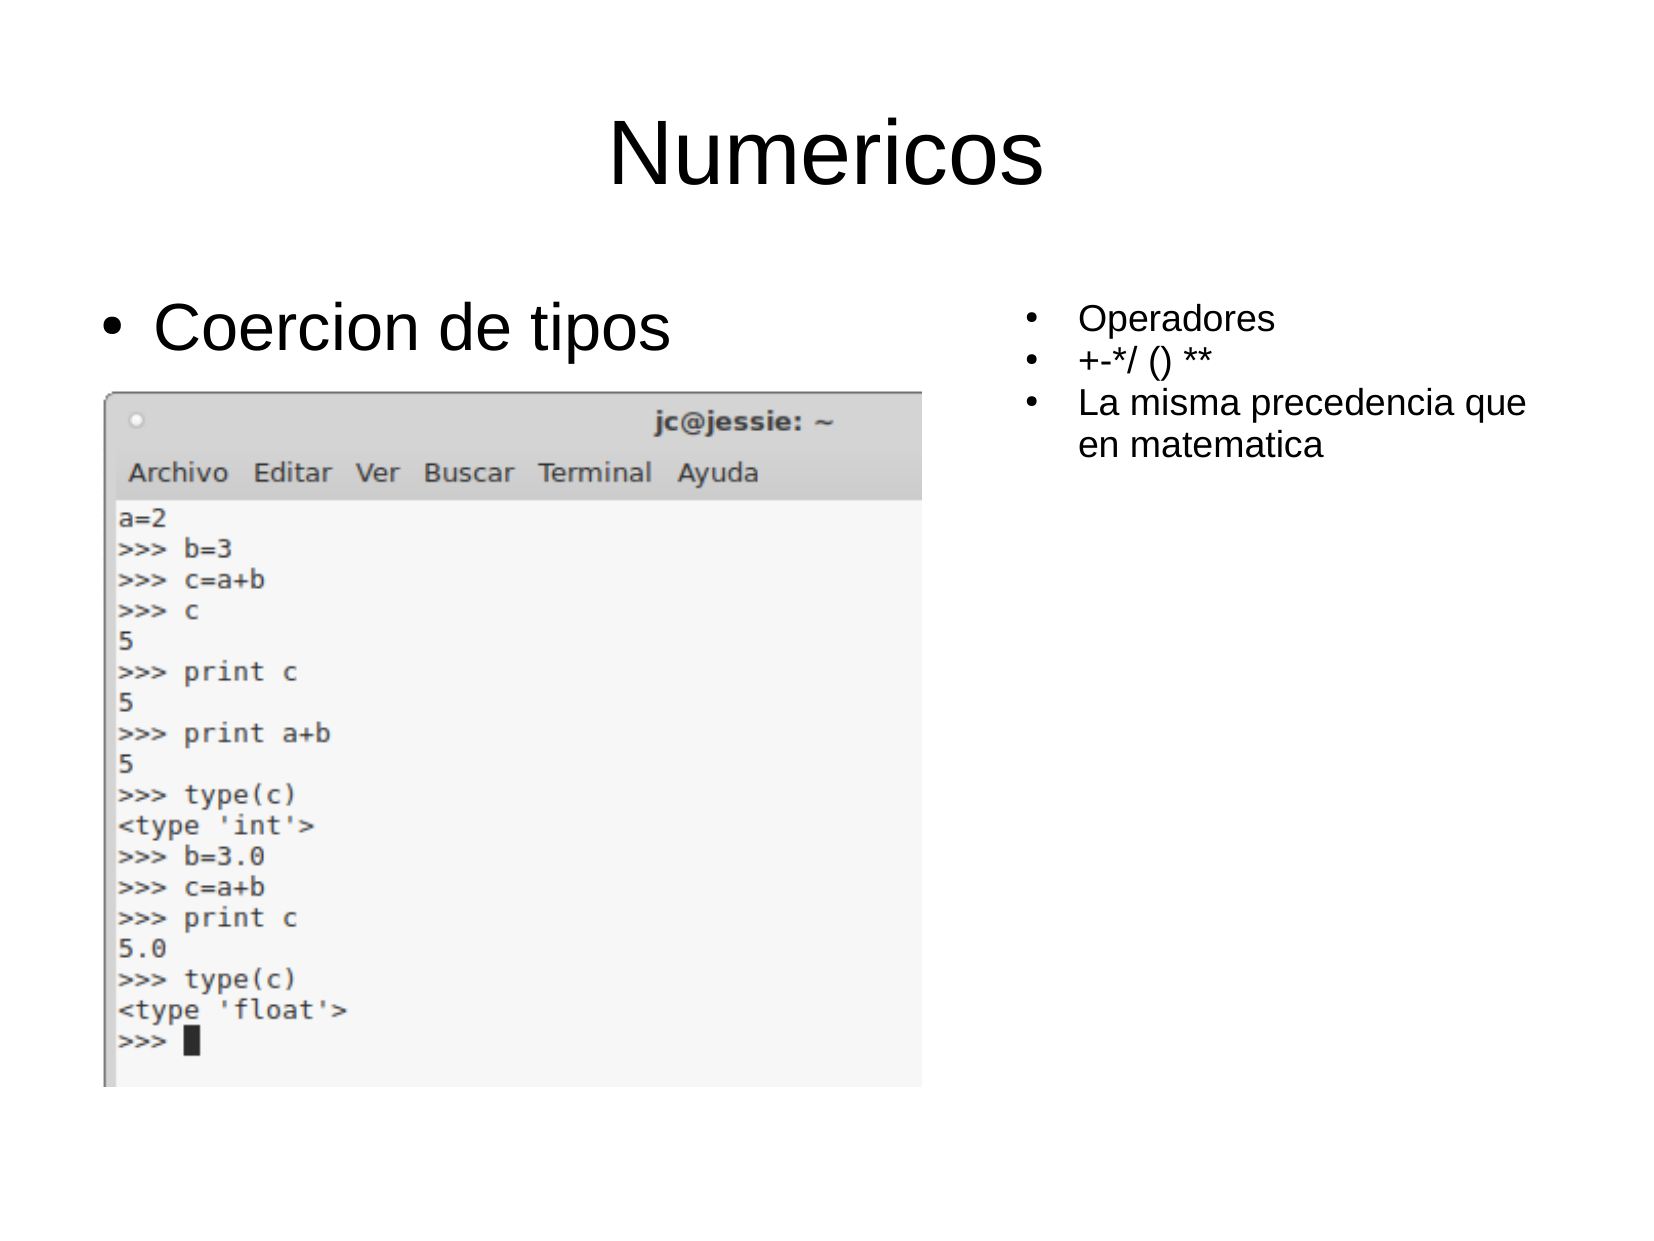

# Numericos
Coercion de tipos
Operadores
+-*/ () **
La misma precedencia que en matematica